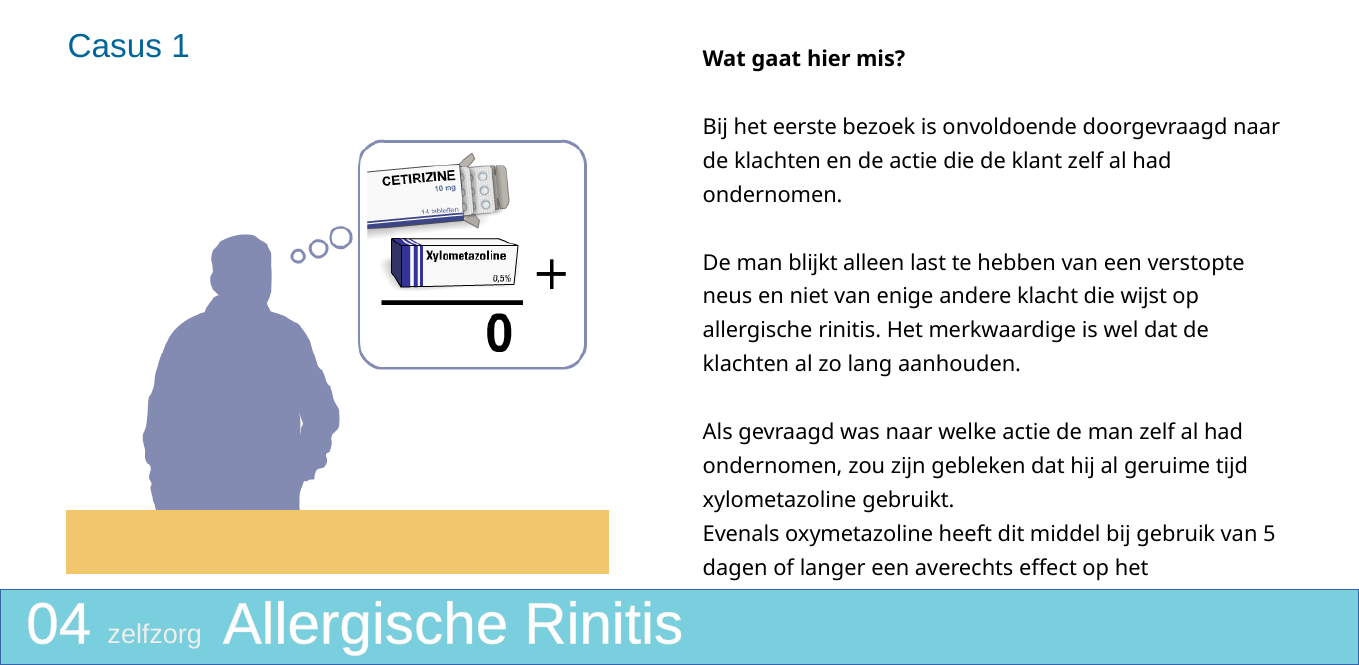

# Casus 1
Wat gaat hier mis?
Bij het eerste bezoek is onvoldoende doorgevraagd naar de klachten en de actie die de klant zelf al had ondernomen.
De man blijkt alleen last te hebben van een verstopte neus en niet van enige andere klacht die wijst op allergische rinitis. Het merkwaardige is wel dat de klachten al zo lang aanhouden.
Als gevraagd was naar welke actie de man zelf al had ondernomen, zou zijn gebleken dat hij al geruime tijd xylometazoline gebruikt.
Evenals oxymetazoline heeft dit middel bij gebruik van 5 dagen of langer een averechts effect op het neusslijmvlies.
04 zelfzorg Allergische Rinitis